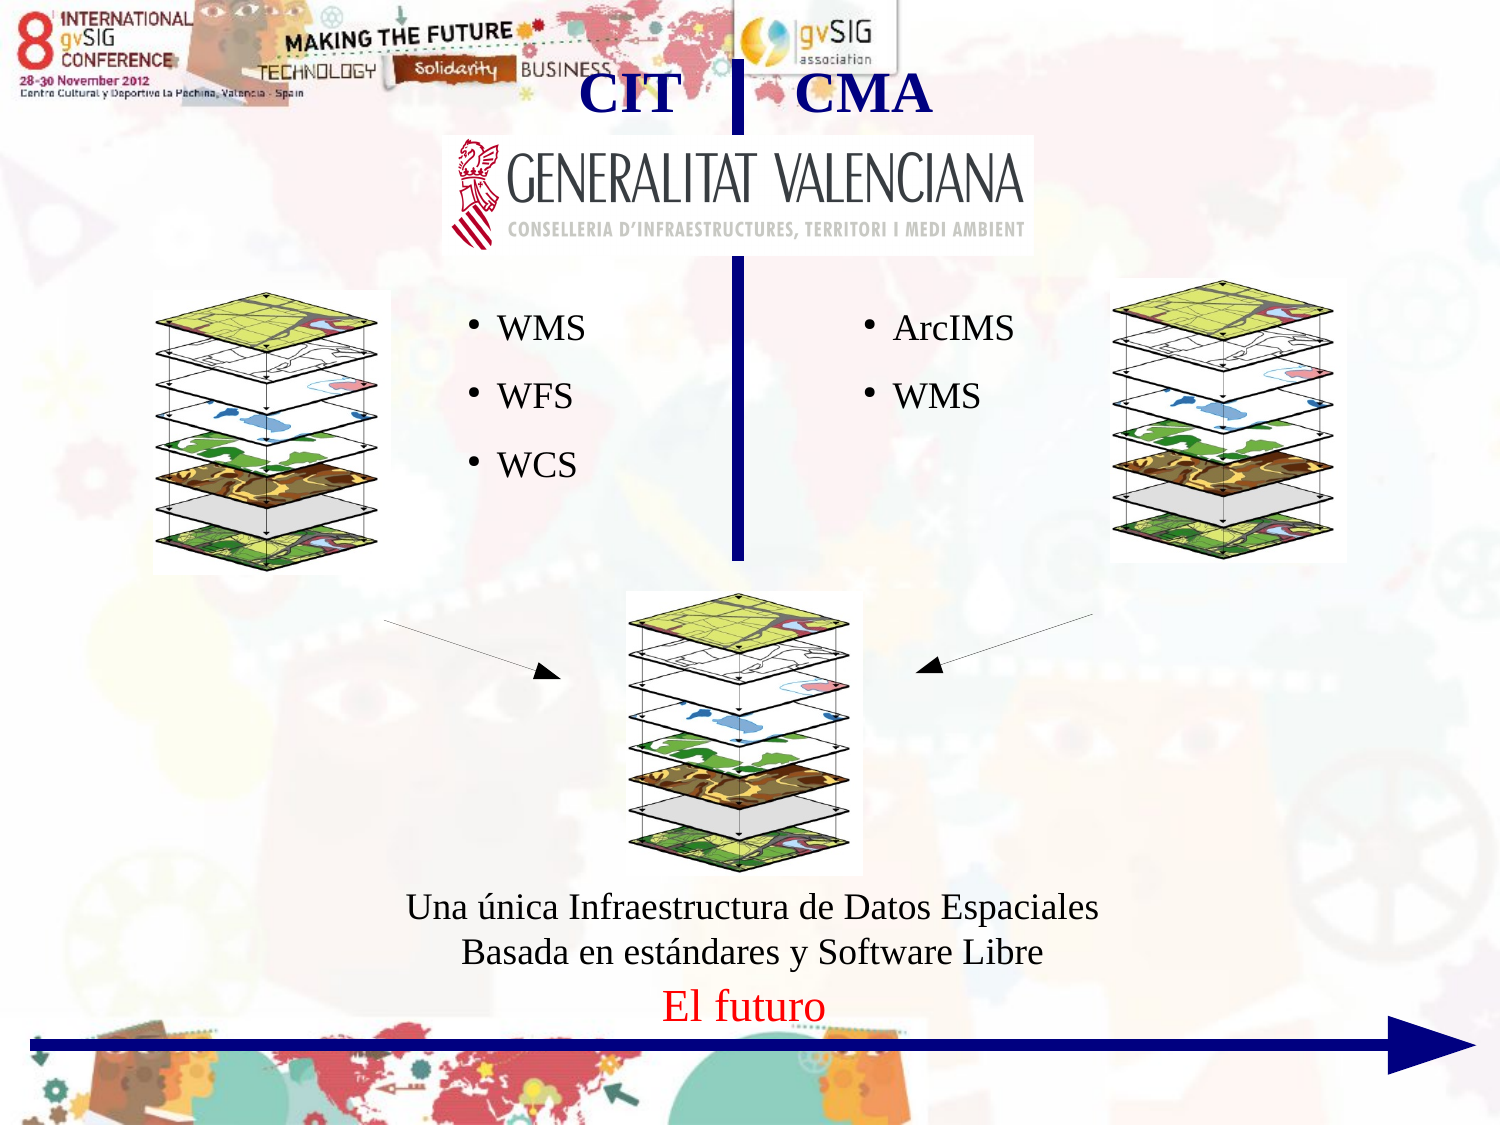

CIT
CMA
WMS
WFS
WCS
ArcIMS
WMS
Una única Infraestructura de Datos Espaciales
Basada en estándares y Software Libre
El futuro